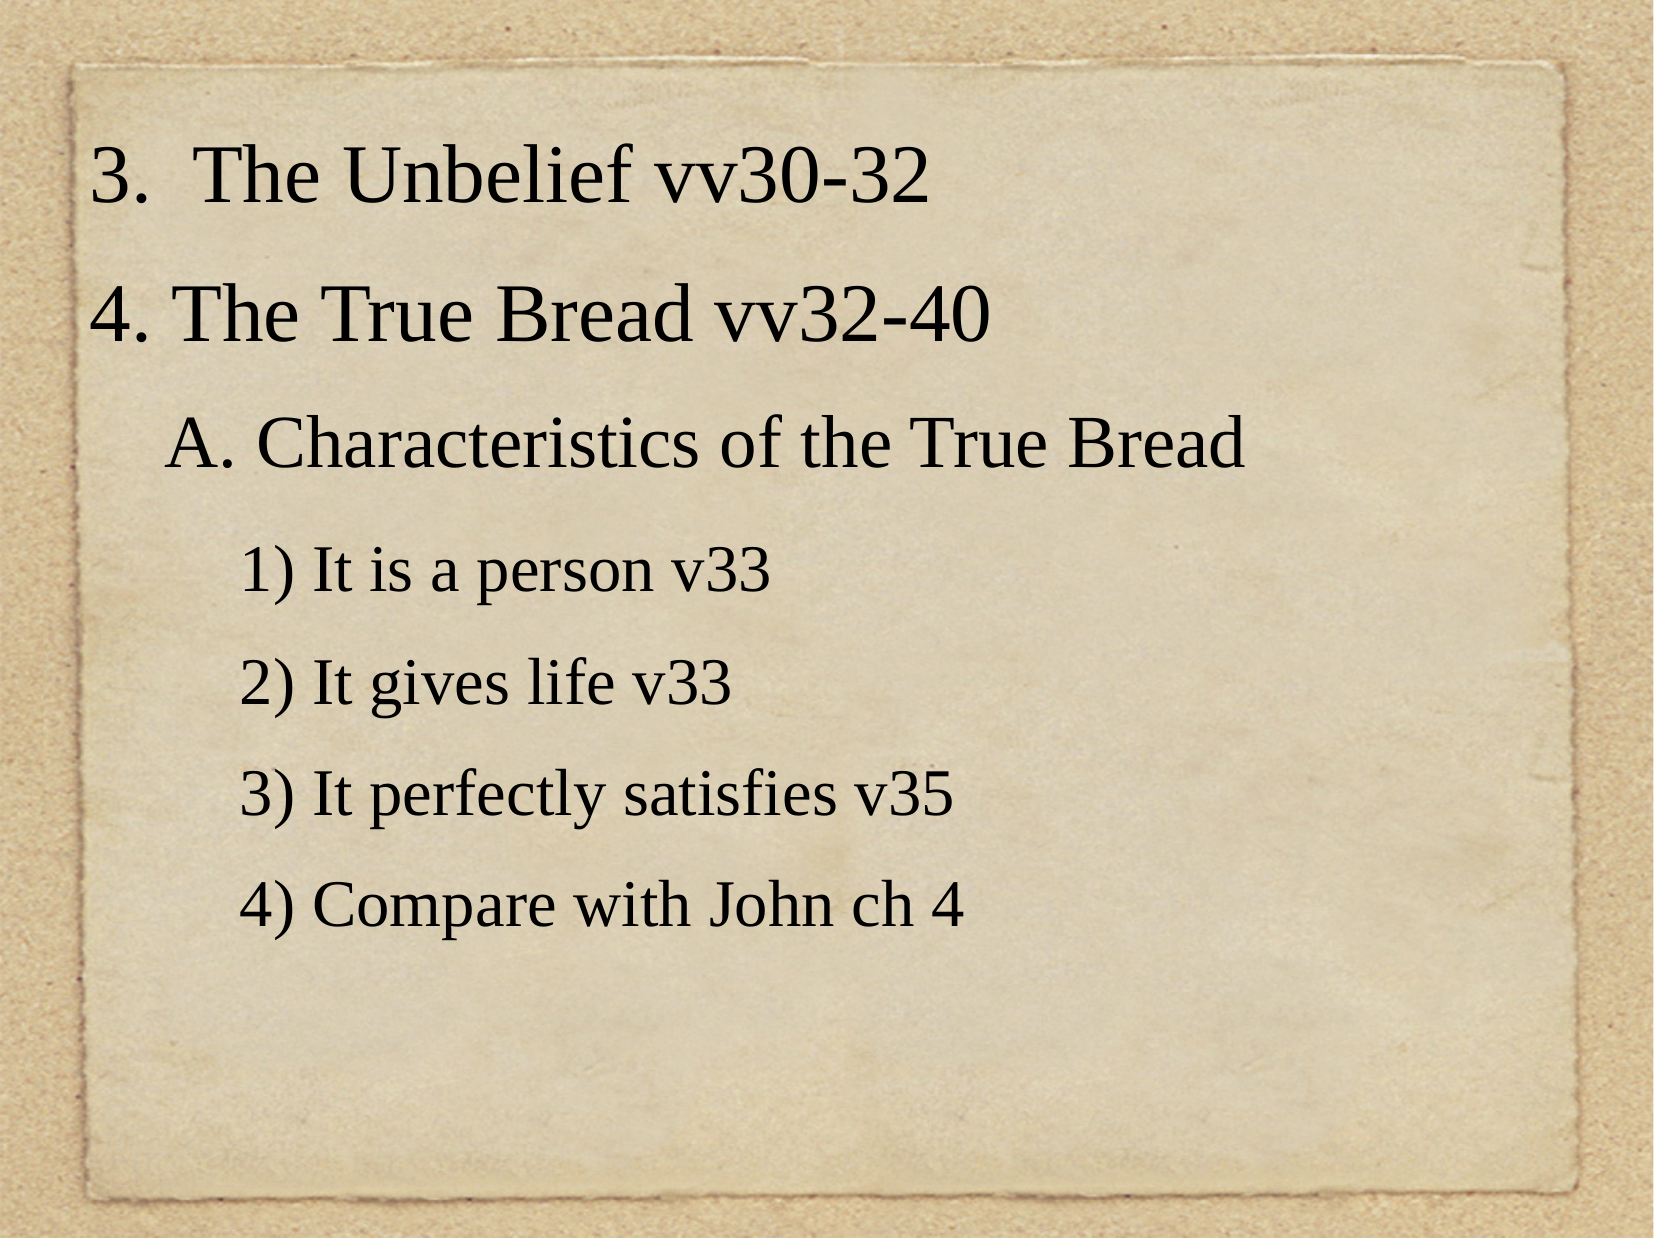

3. The Unbelief vv30-32
4. The True Bread vv32-40
	A. Characteristics of the True Bread
		1) It is a person v33
		2) It gives life v33
		3) It perfectly satisfies v35
		4) Compare with John ch 4